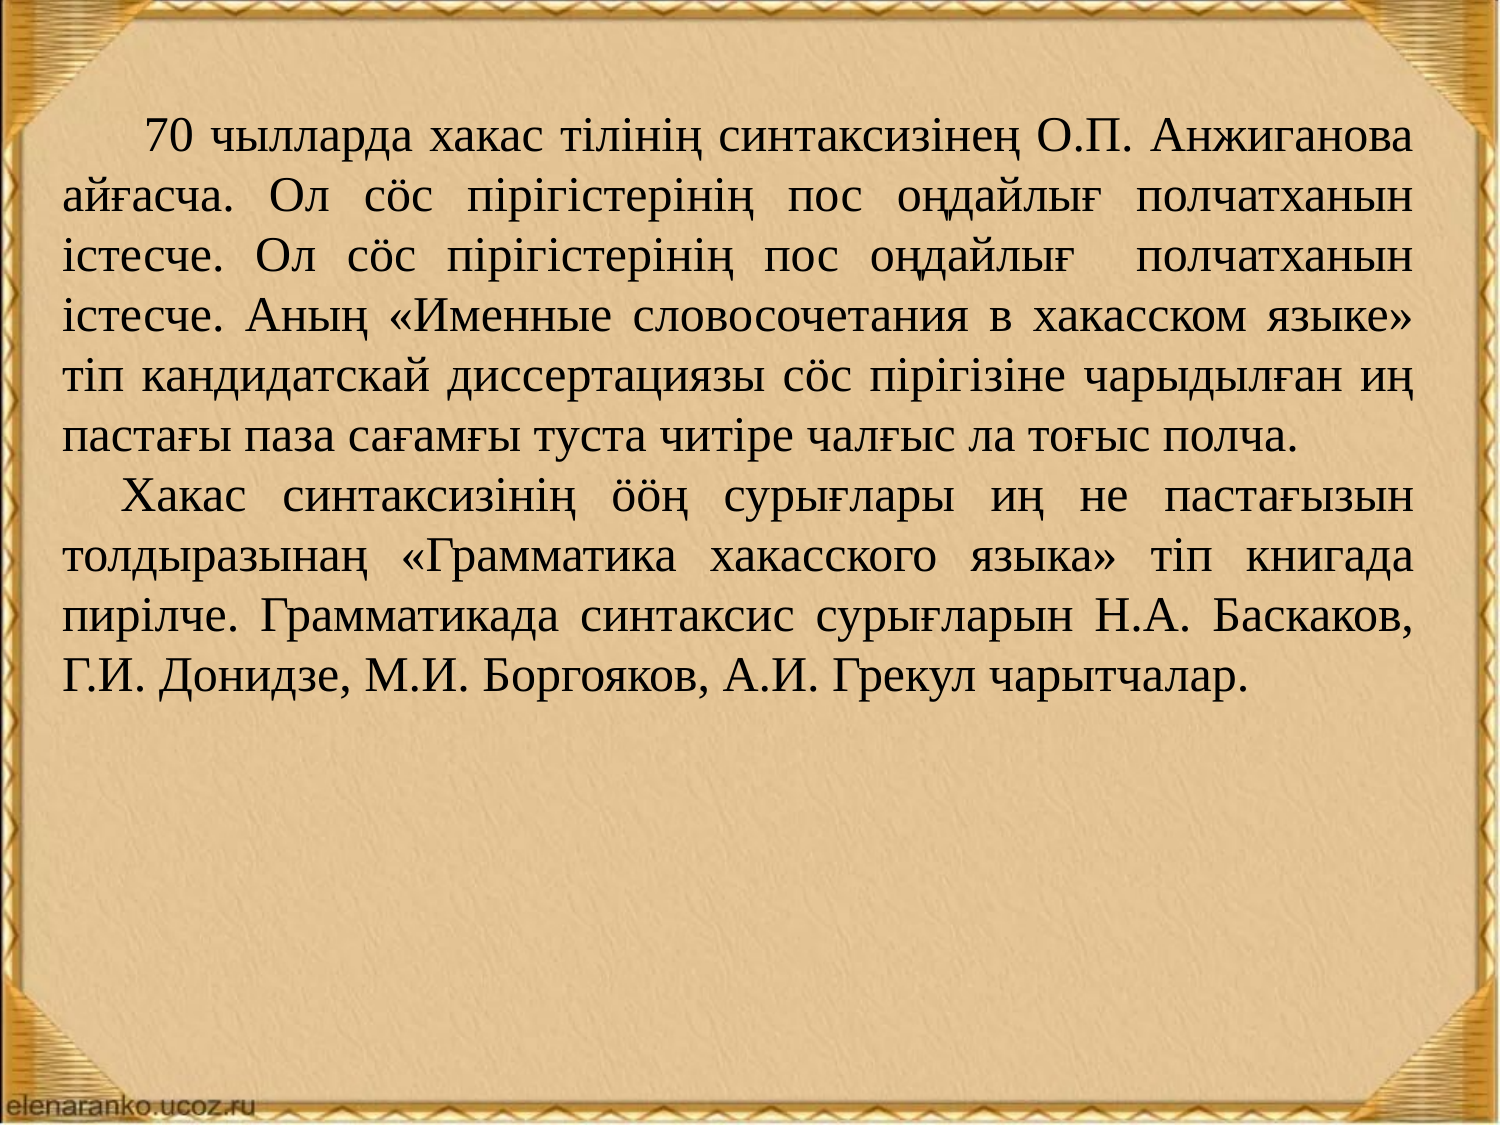

70 чылларда хакас тілінің синтаксизінең О.П. Анжиганова айғасча. Ол сӧс пірігістерінің пос оңдайлығ полчатханын істесче. Ол сӧс пірігістерінің пос оңдайлығ полчатханын істесче. Аның «Именные словосочетания в хакасском языке» тіп кандидатскай диссертациязы сӧс пірігізіне чарыдылған иң пастағы паза сағамғы туста читіре чалғыс ла тоғыс полча.
Хакас синтаксизінің ӧӧң сурығлары иң не пастағызын толдыразынаң «Грамматика хакасского языка» тіп книгада пирілче. Грамматикада синтаксис сурығларын Н.А. Баскаков, Г.И. Донидзе, М.И. Боргояков, А.И. Грекул чарытчалар.